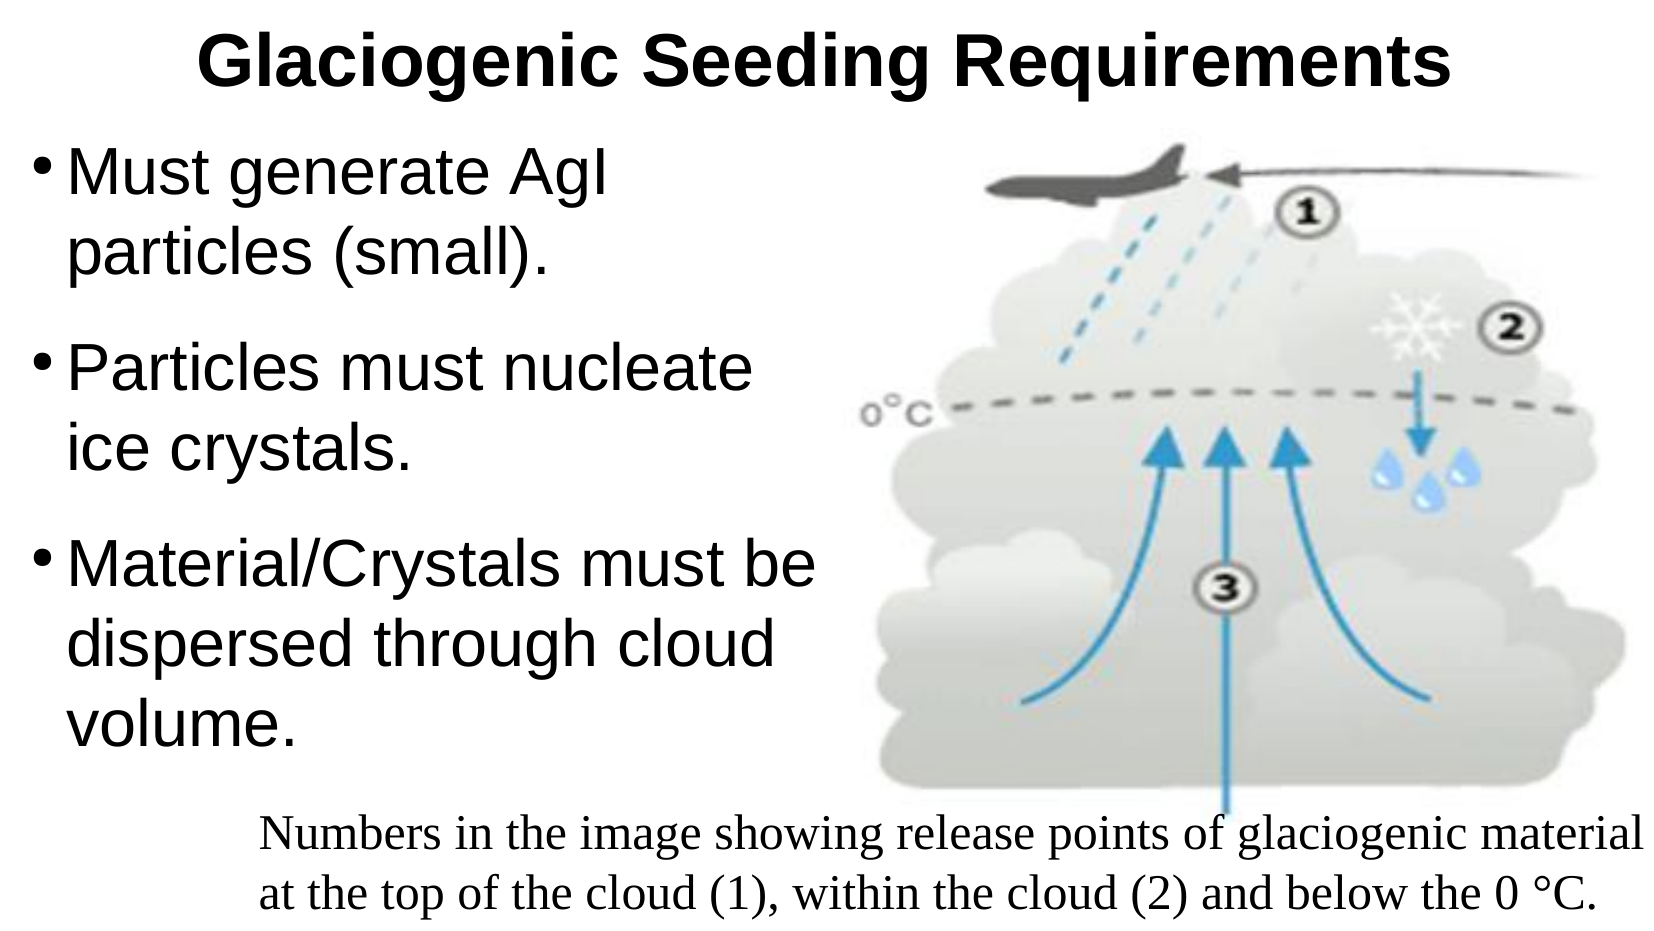

# Glaciogenic Seeding Requirements
Must generate AgI particles (small).
Particles must nucleate ice crystals.
Material/Crystals must be dispersed through cloud volume.
Numbers in the image showing release points of glaciogenic material at the top of the cloud (1), within the cloud (2) and below the 0 °C.